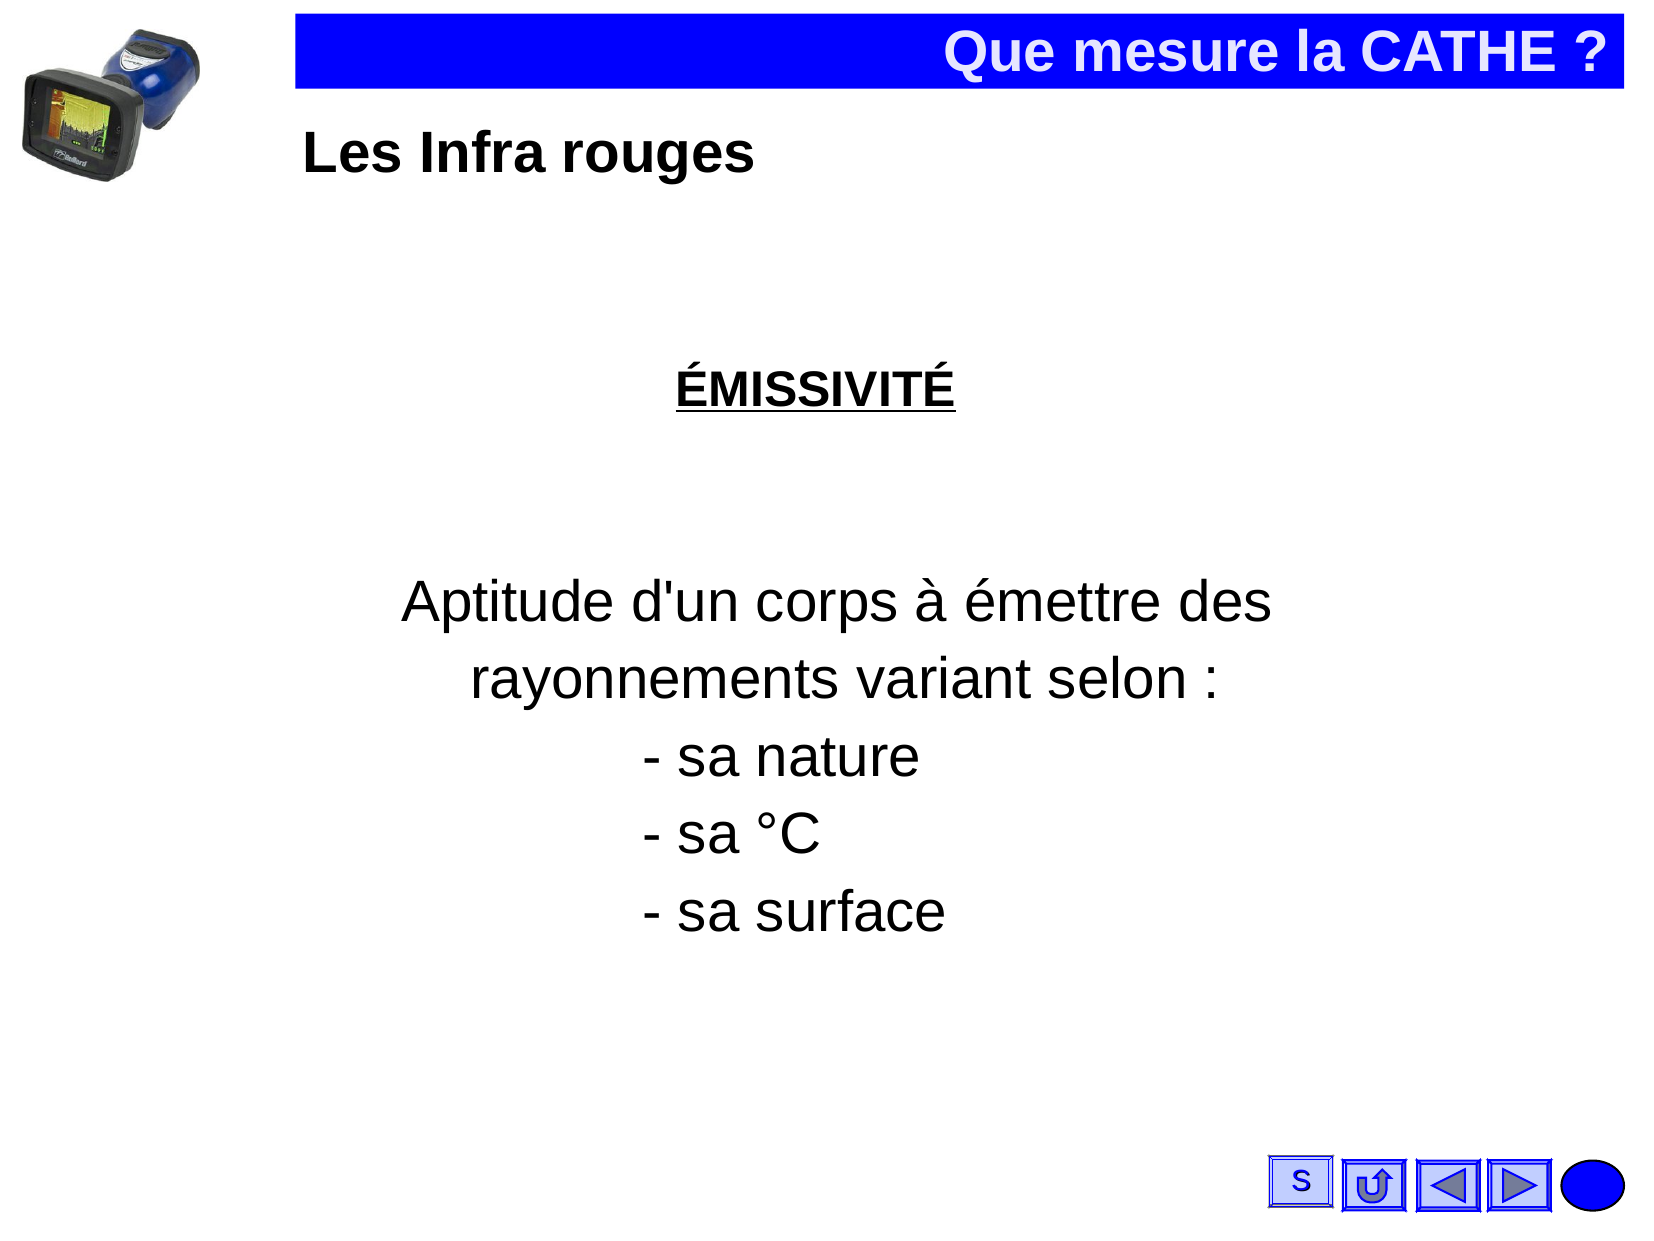

Que mesure la CATHE ?
Les Infra rouges
ÉMISSIVITÉ
Aptitude d'un corps à émettre des
rayonnements variant selon :
						- sa nature
						- sa °C
						- sa surface